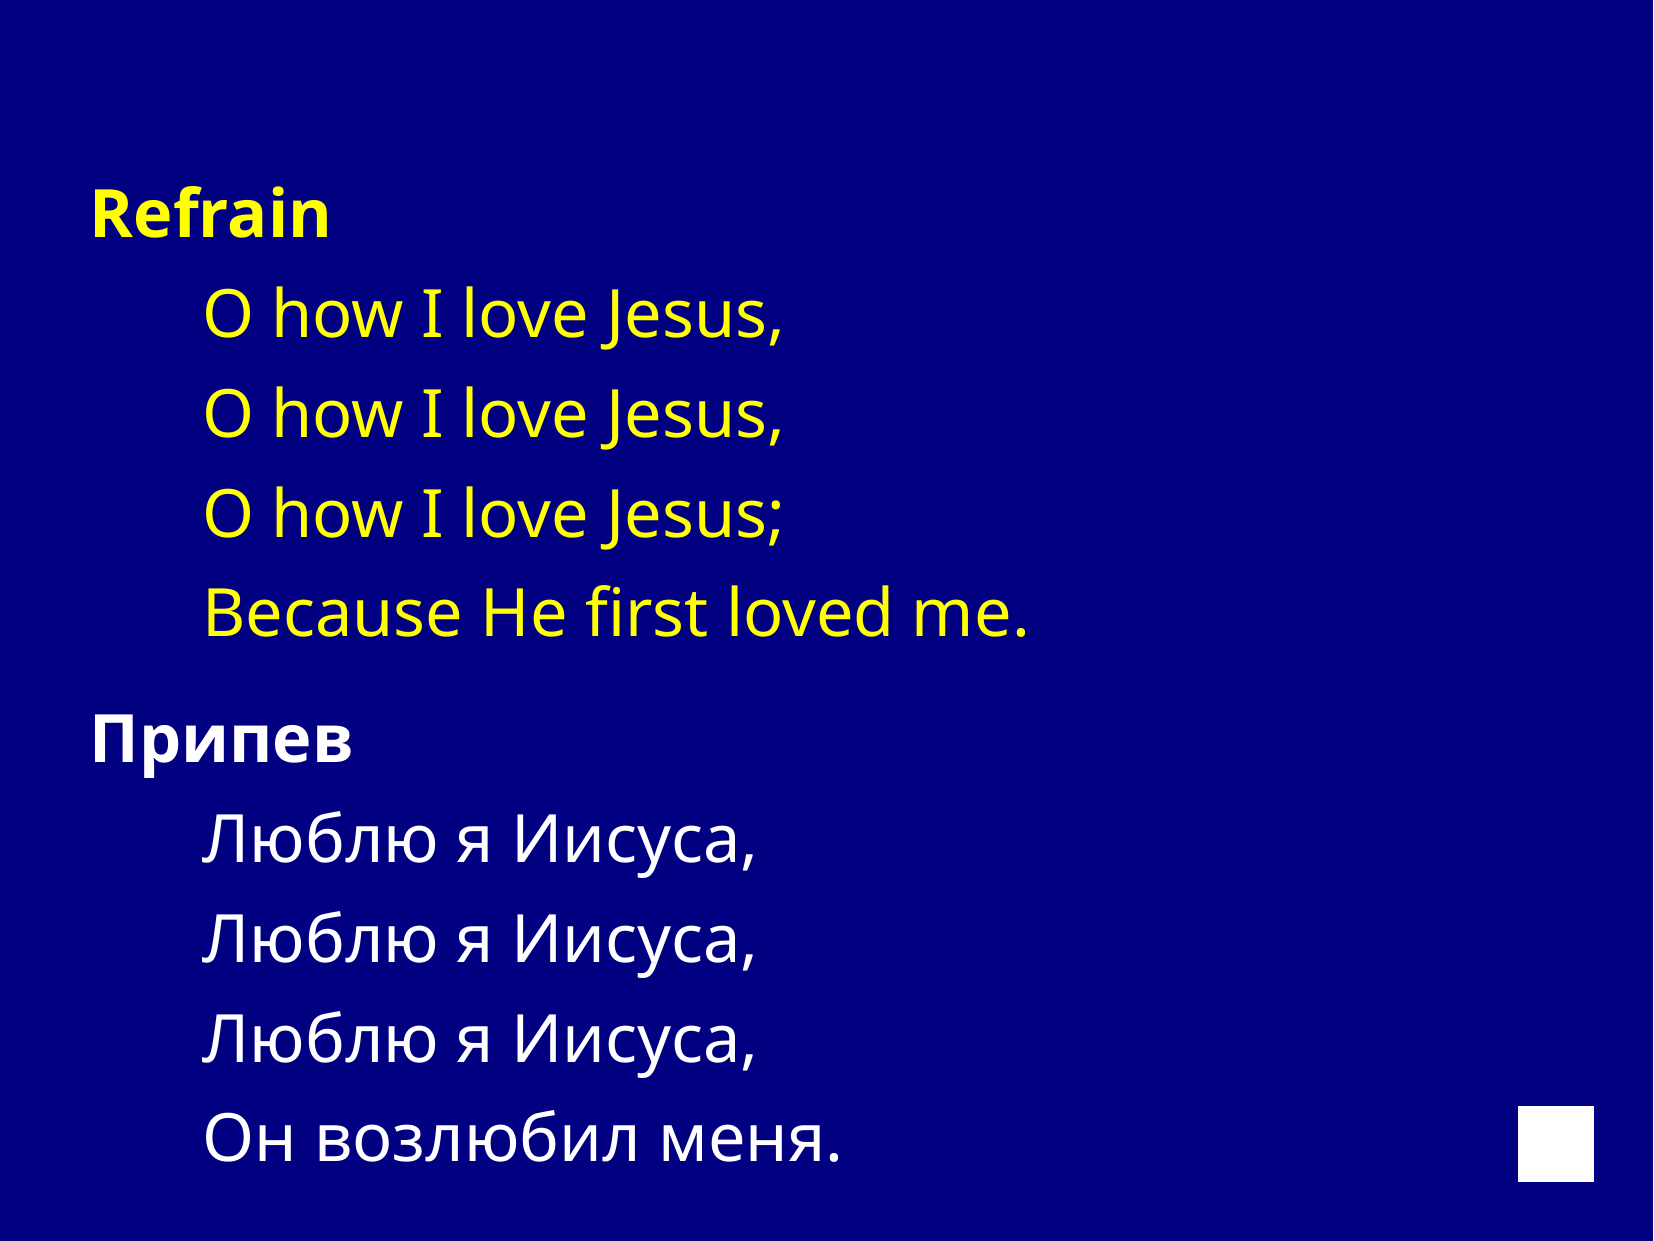

Refrain
	O how I love Jesus,
	O how I love Jesus,
	O how I love Jesus;
	Because He first loved me.
Припев
	Люблю я Иисуса,
	Люблю я Иисуса,
	Люблю я Иисуса,
	Он возлюбил меня.